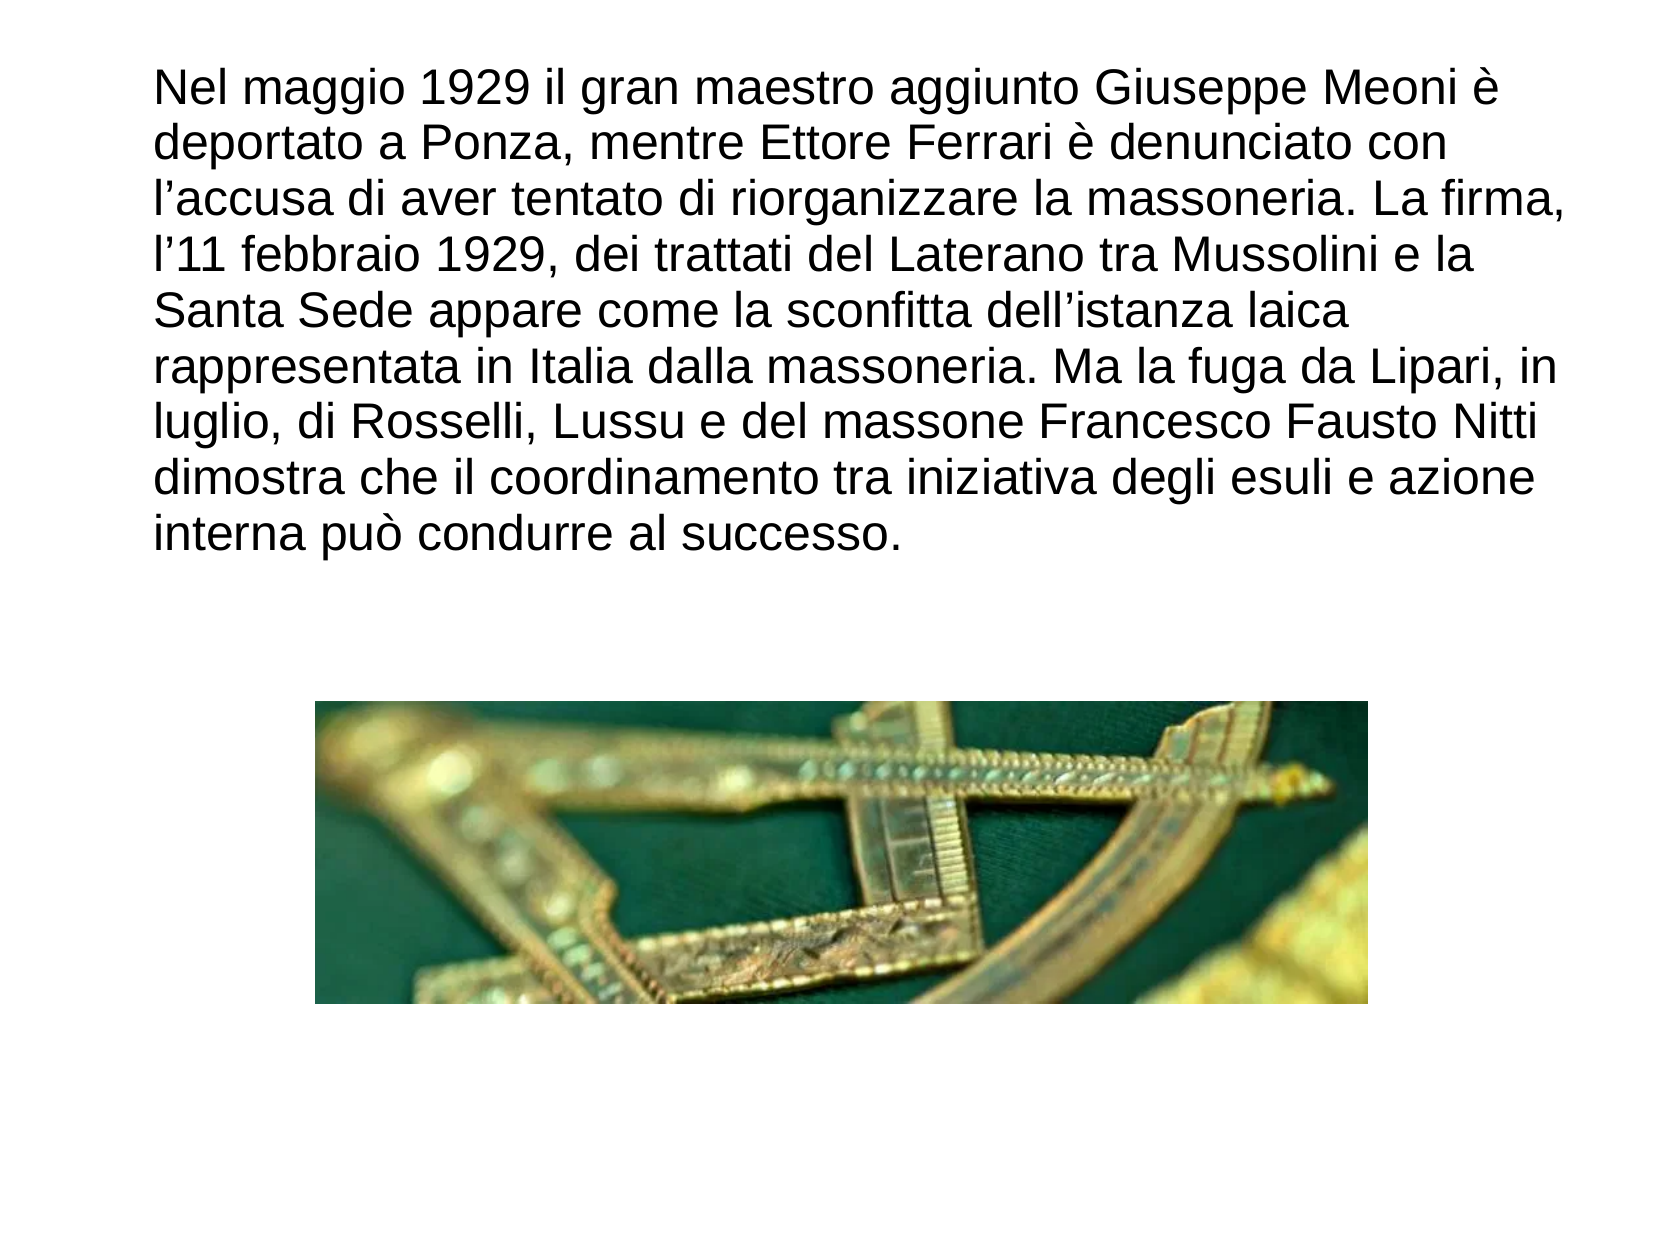

# Nel maggio 1929 il gran maestro aggiunto Giuseppe Meoni è deportato a Ponza, mentre Ettore Ferrari è denunciato con l’accusa di aver tentato di riorganizzare la massoneria. La firma, l’11 febbraio 1929, dei trattati del Laterano tra Mussolini e la Santa Sede appare come la sconfitta dell’istanza laica rappresentata in Italia dalla massoneria. Ma la fuga da Lipari, in luglio, di Rosselli, Lussu e del massone Francesco Fausto Nitti dimostra che il coordinamento tra iniziativa degli esuli e azione interna può condurre al successo.